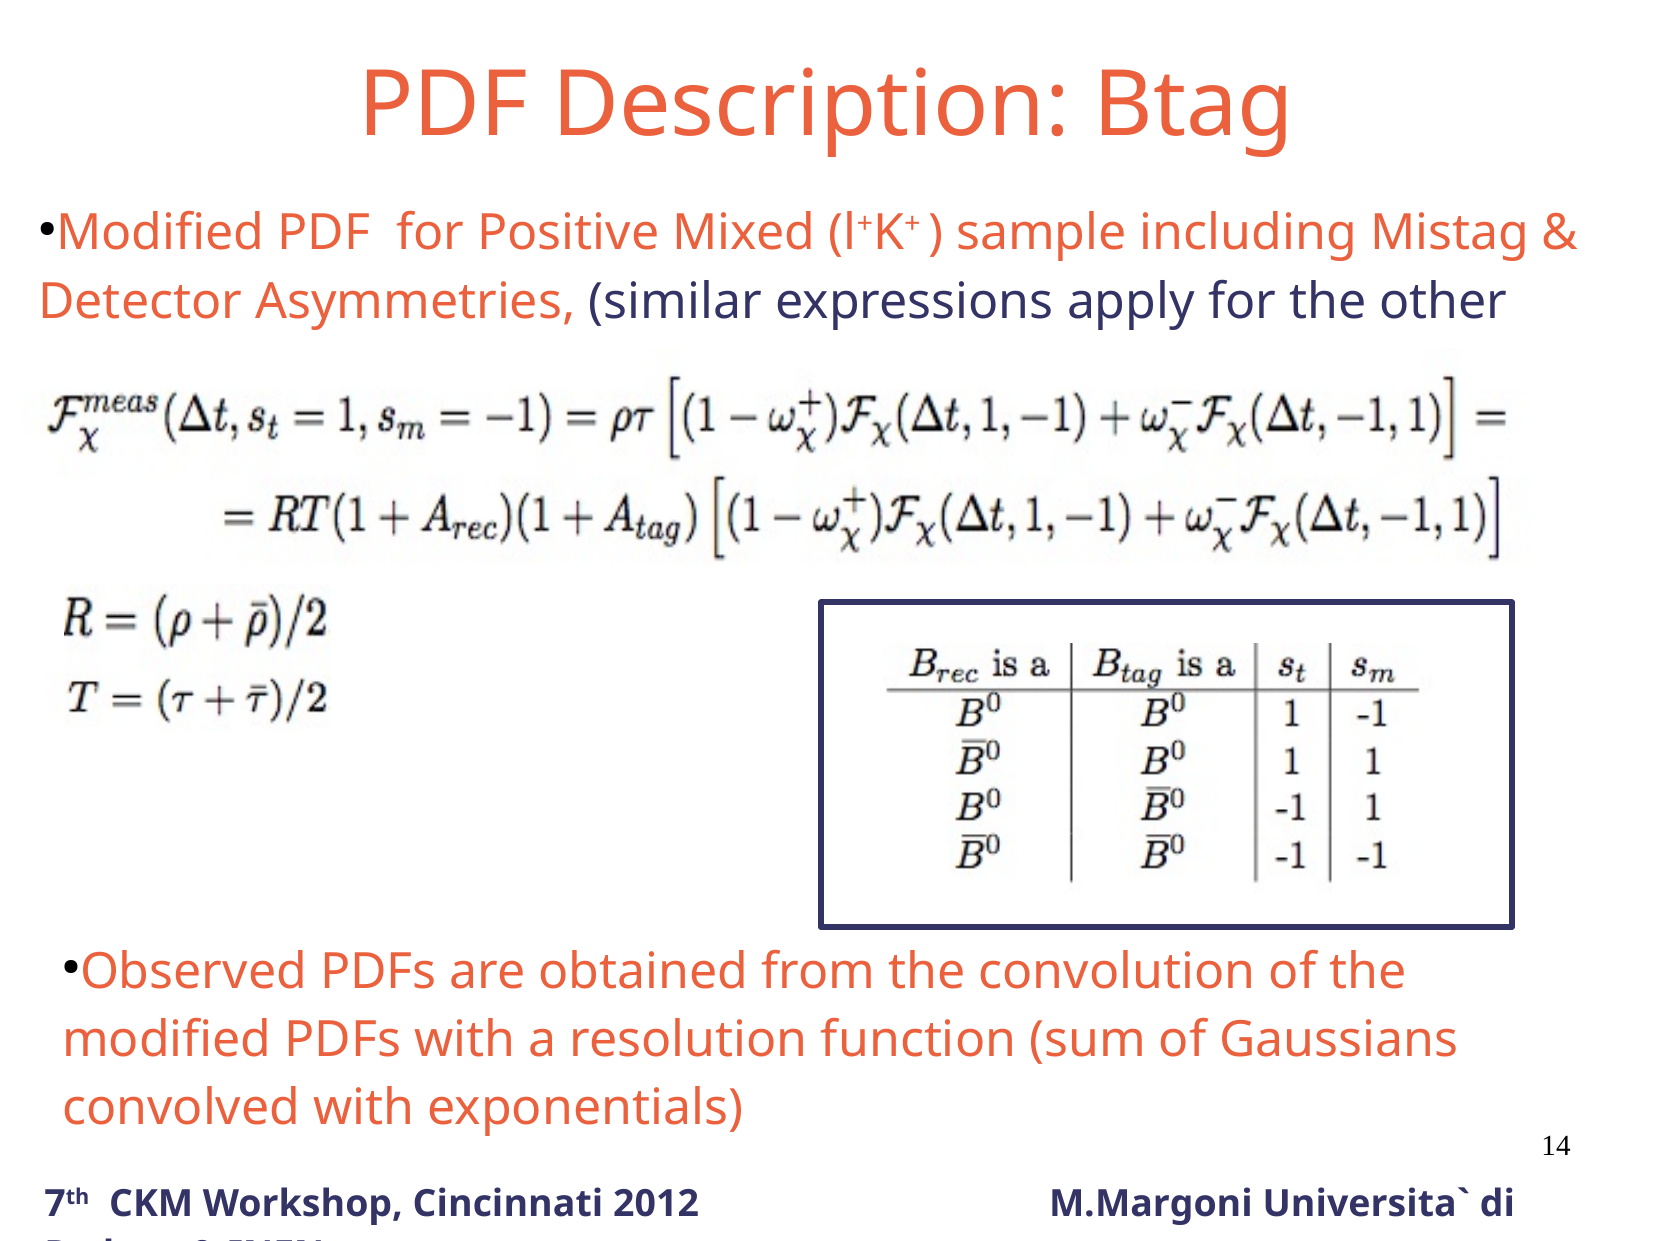

# PDF Description: Btag
Modified PDF for Positive Mixed (l+K+ ) sample including Mistag & Detector Asymmetries, (similar expressions apply for the other ones):
Observed PDFs are obtained from the convolution of the modified PDFs with a resolution function (sum of Gaussians convolved with exponentials)
14
7th CKM Workshop, Cincinnati 2012 M.Margoni Universita` di Padova & INFN